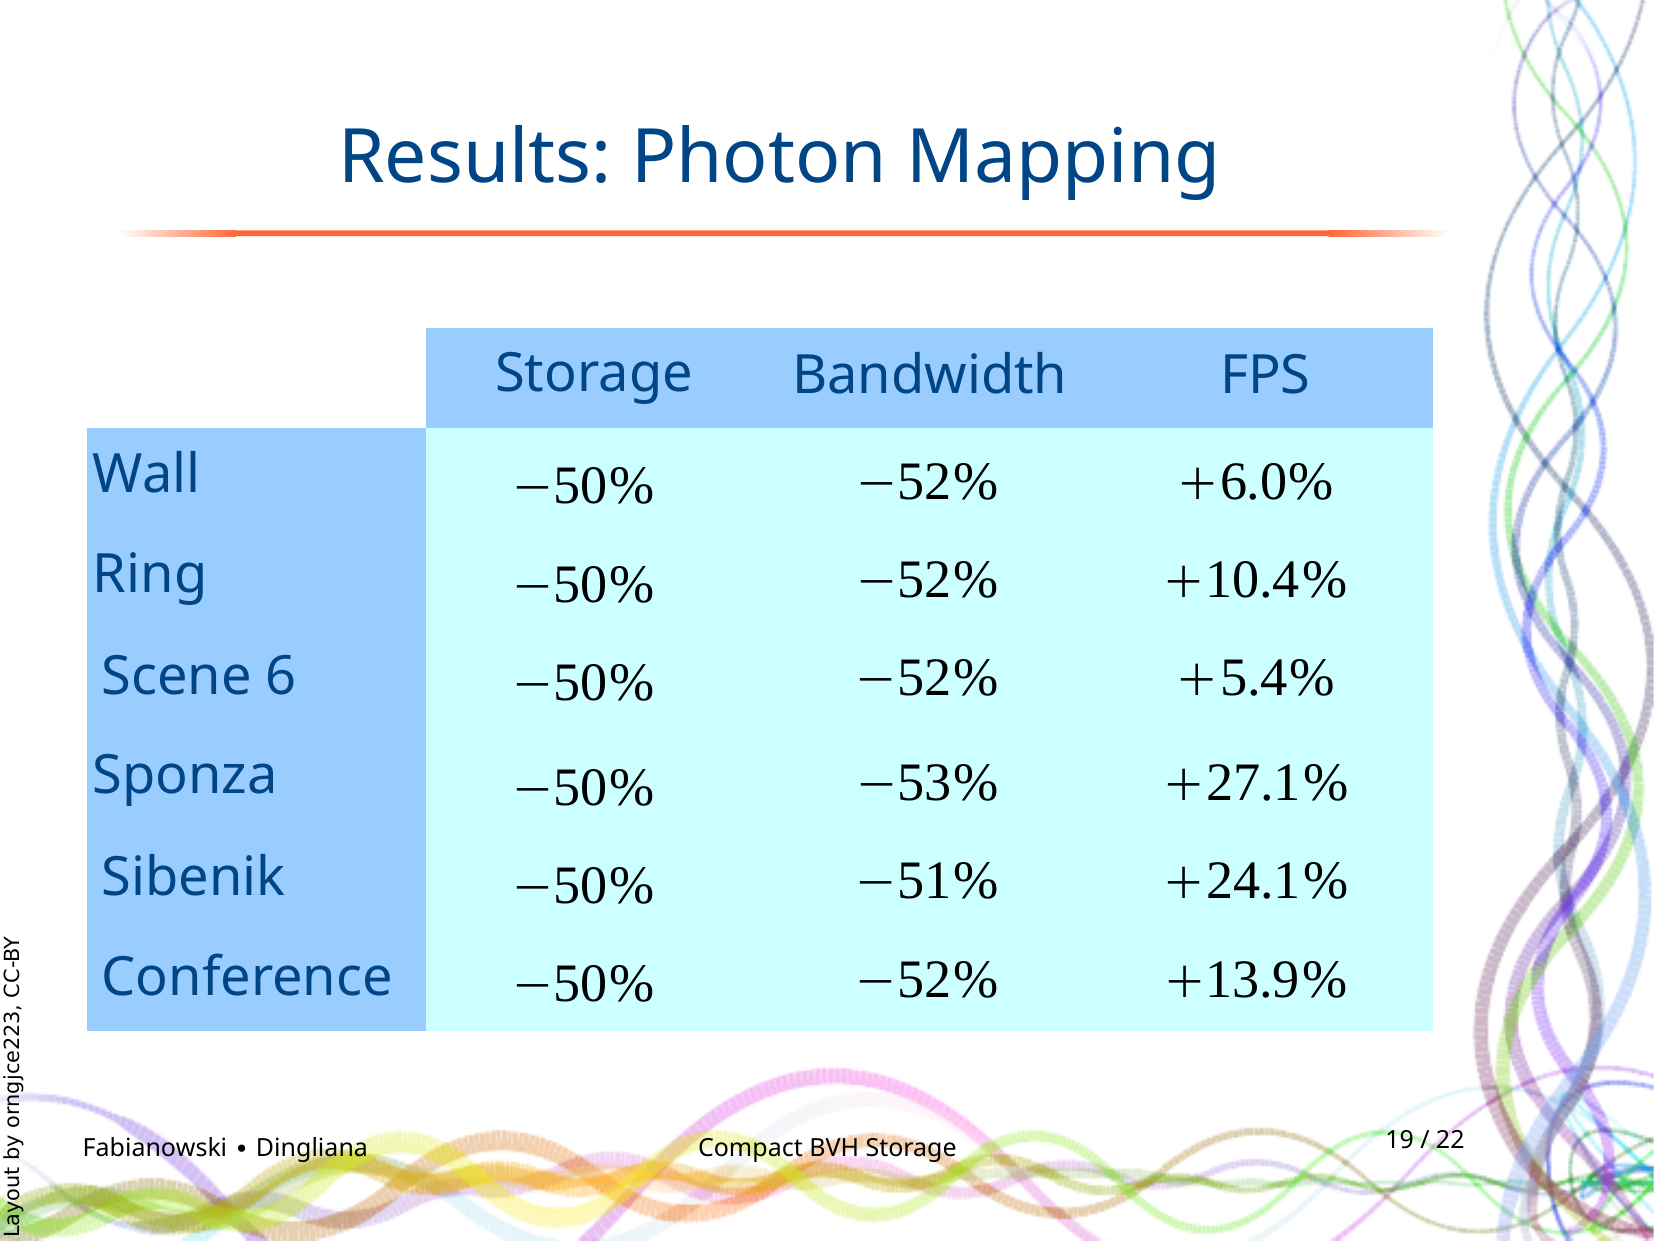

# Results: Photon Mapping
| | Storage | Bandwidth | FPS |
| --- | --- | --- | --- |
| Wall | | | |
| Ring | | | |
| Scene 6 | | | |
| Sponza | | | |
| Sibenik | | | |
| Conference | | | |
	19 / 22